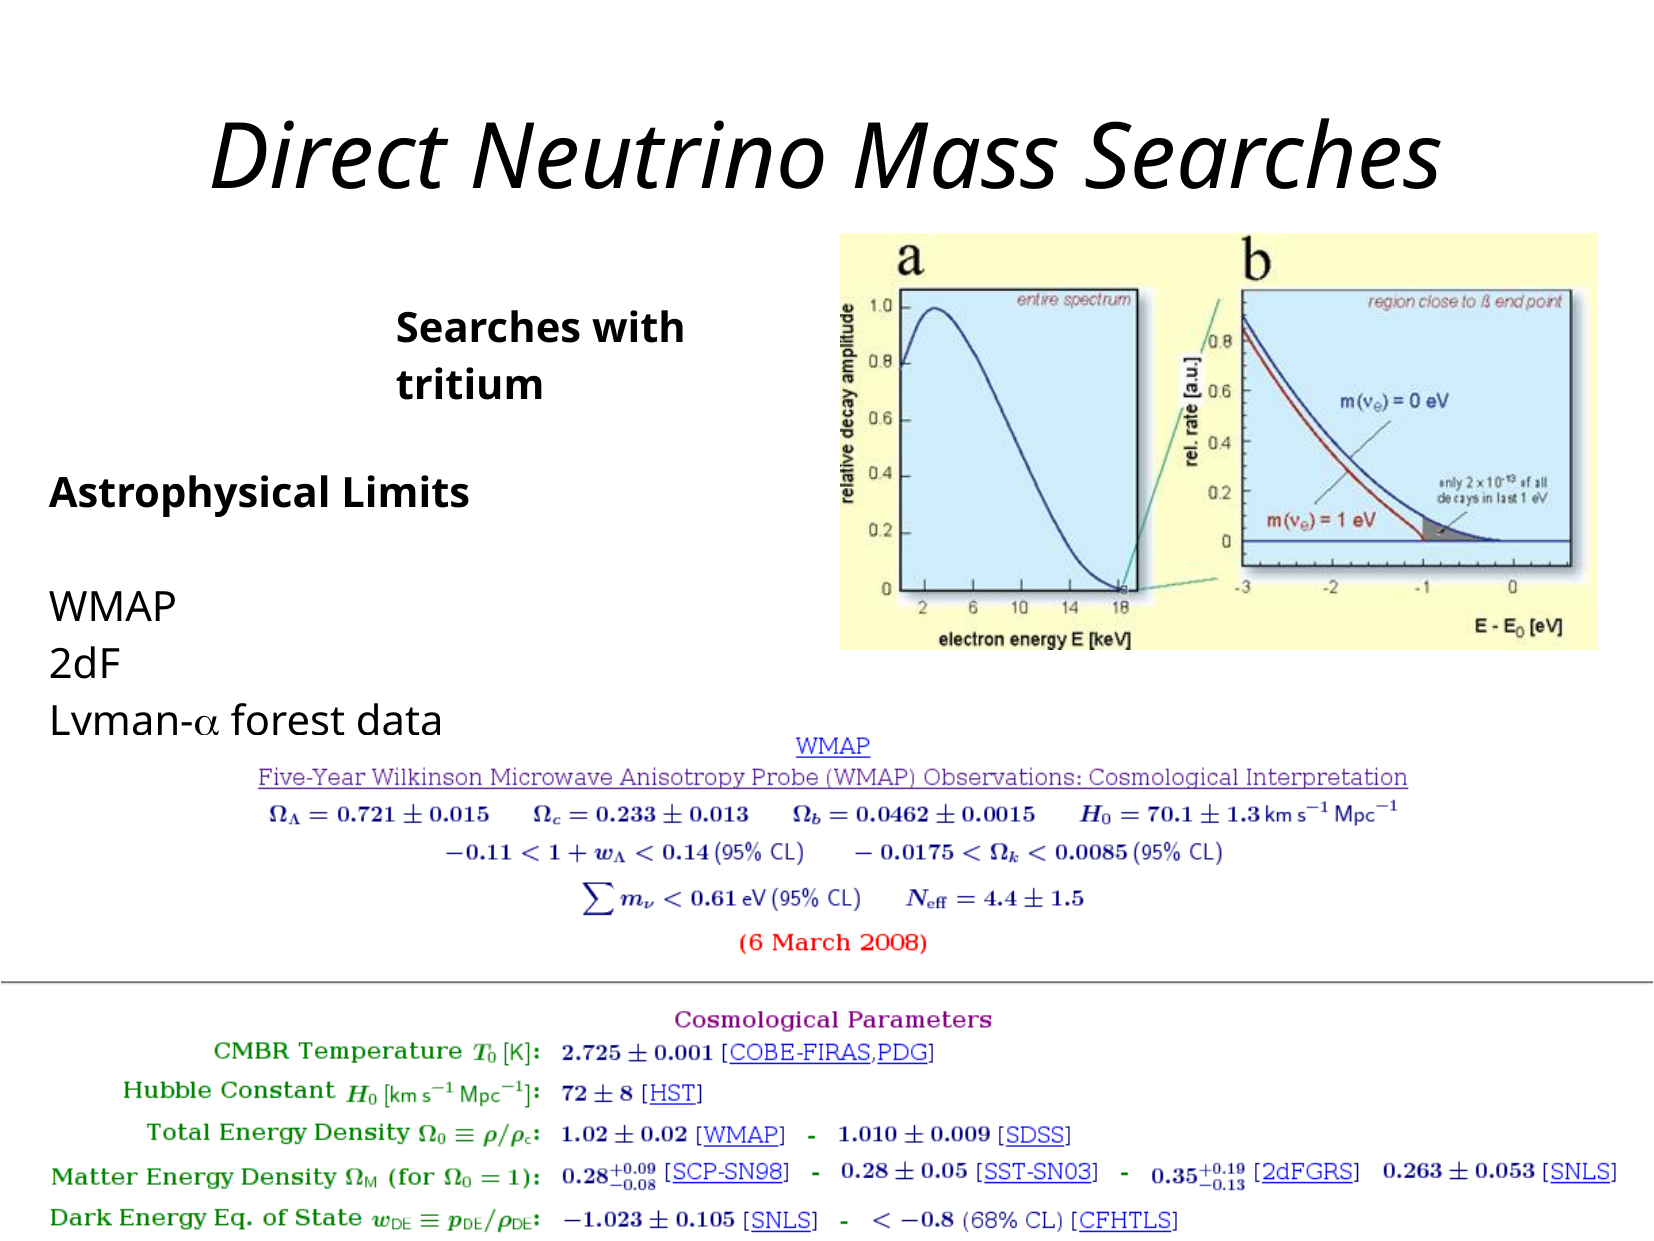

# Direct Neutrino Mass Searches
Searches with tritium
Astrophysical Limits
WMAP
2dF
Lyman-a forest data
34